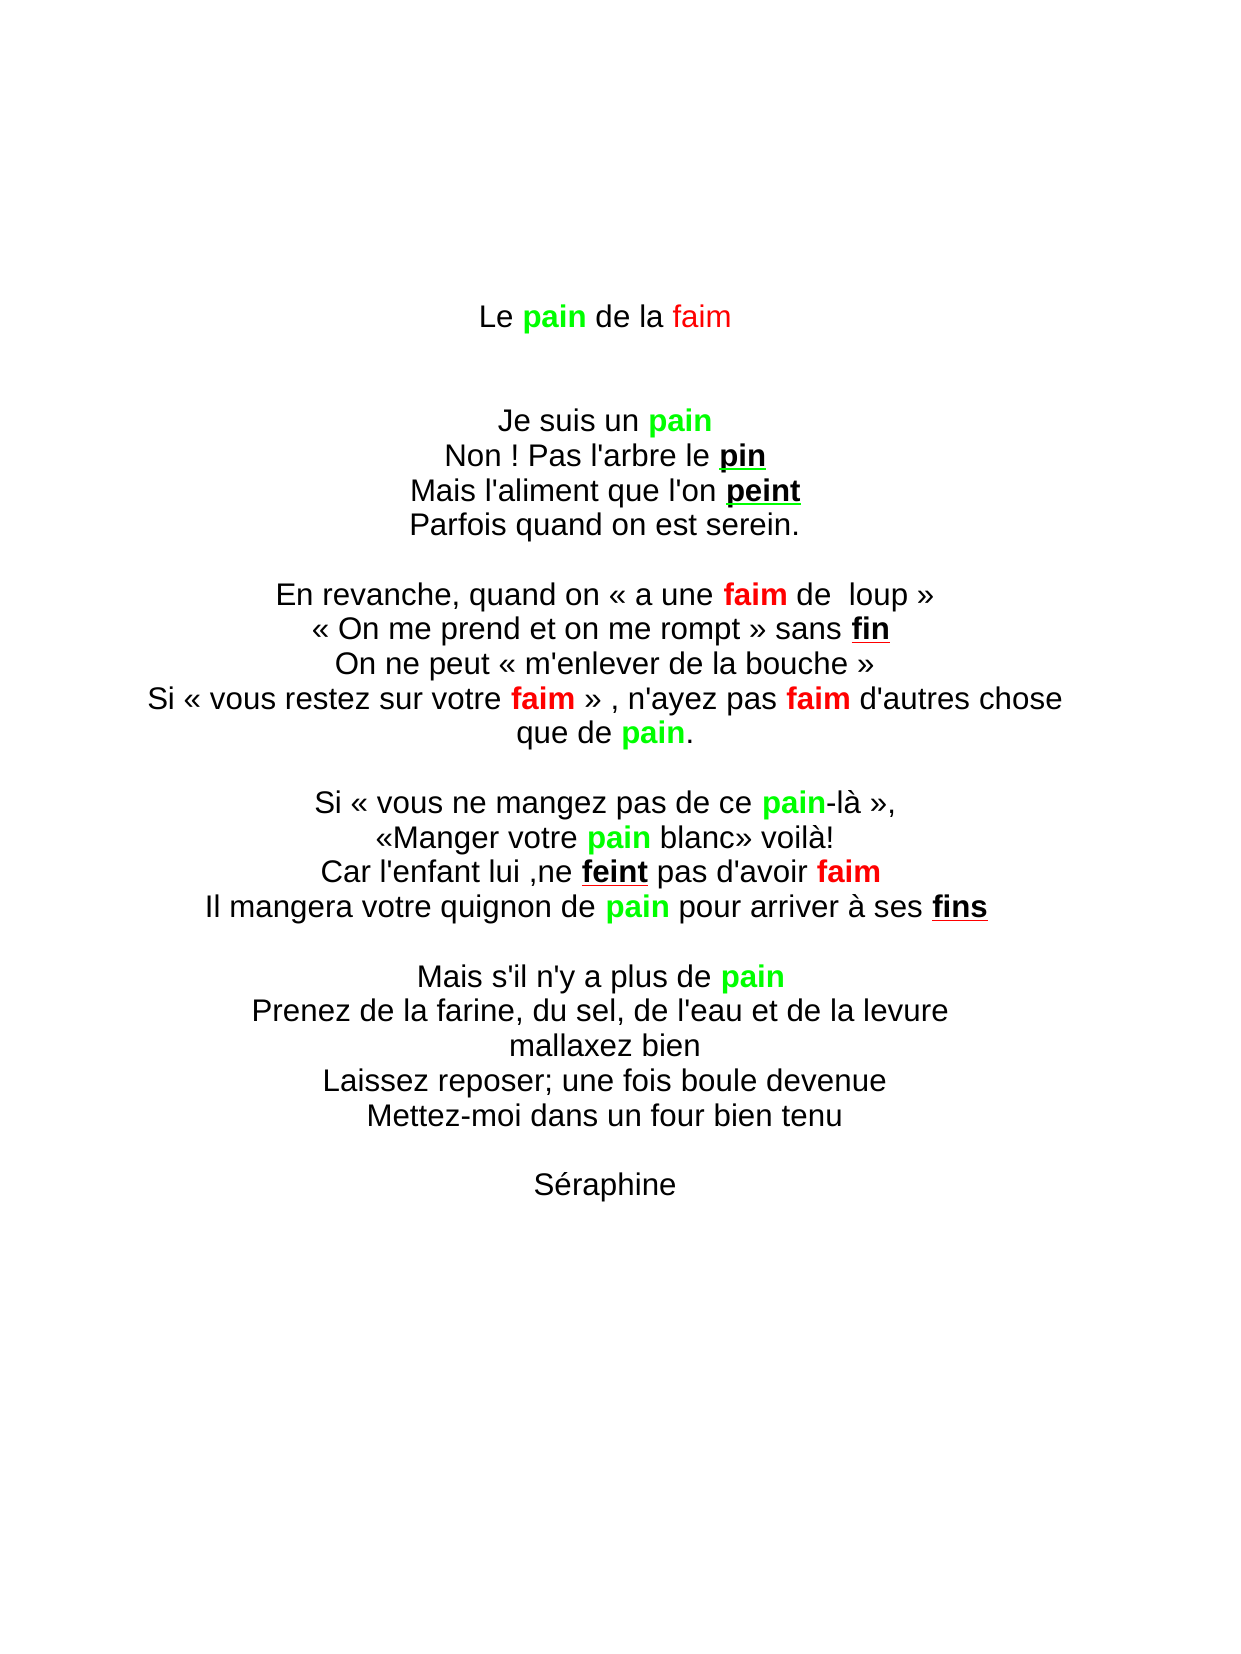

Le pain de la faim
Je suis un pain
Non ! Pas l'arbre le pin
Mais l'aliment que l'on peint
Parfois quand on est serein.
En revanche, quand on « a une faim de loup »
« On me prend et on me rompt » sans fin
On ne peut « m'enlever de la bouche »
Si « vous restez sur votre faim » , n'ayez pas faim d'autres chose que de pain.
Si « vous ne mangez pas de ce pain-là »,
«Manger votre pain blanc» voilà!
Car l'enfant lui ,ne feint pas d'avoir faim
Il mangera votre quignon de pain pour arriver à ses fins
Mais s'il n'y a plus de pain
Prenez de la farine, du sel, de l'eau et de la levure
mallaxez bien
Laissez reposer; une fois boule devenue
Mettez-moi dans un four bien tenu
Séraphine